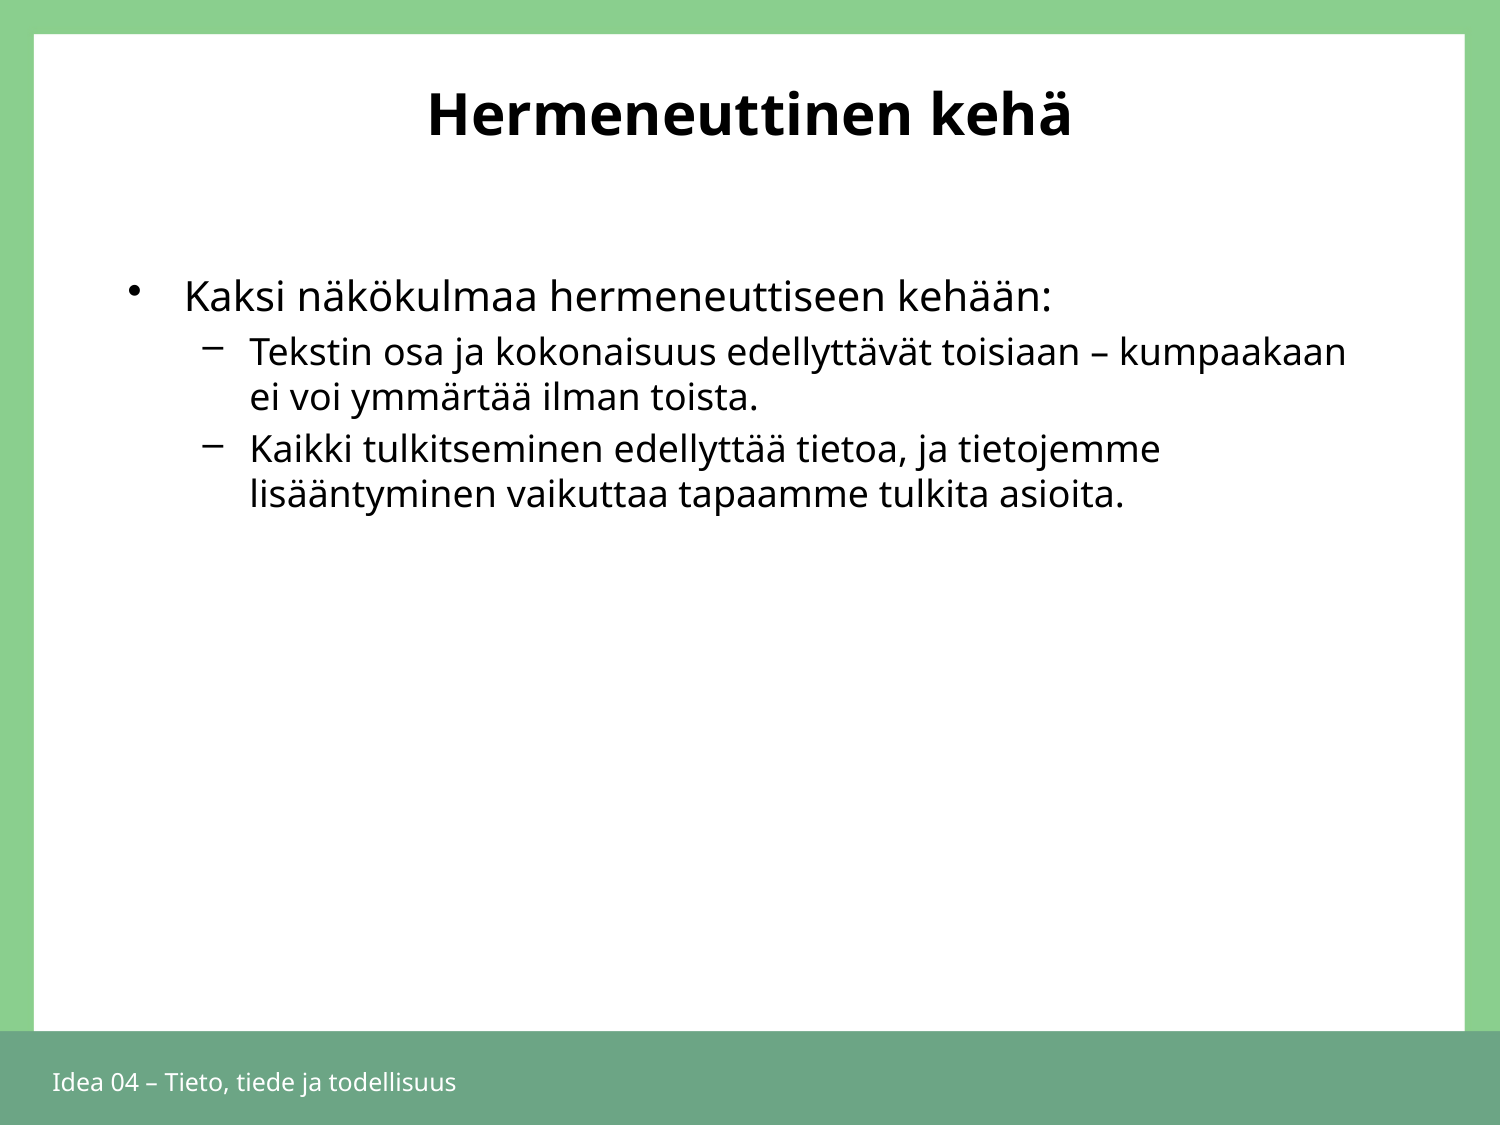

# Hermeneuttinen kehä
Kaksi näkökulmaa hermeneuttiseen kehään:
Tekstin osa ja kokonaisuus edellyttävät toisiaan – kumpaakaan ei voi ymmärtää ilman toista.
Kaikki tulkitseminen edellyttää tietoa, ja tietojemme lisääntyminen vaikuttaa tapaamme tulkita asioita.